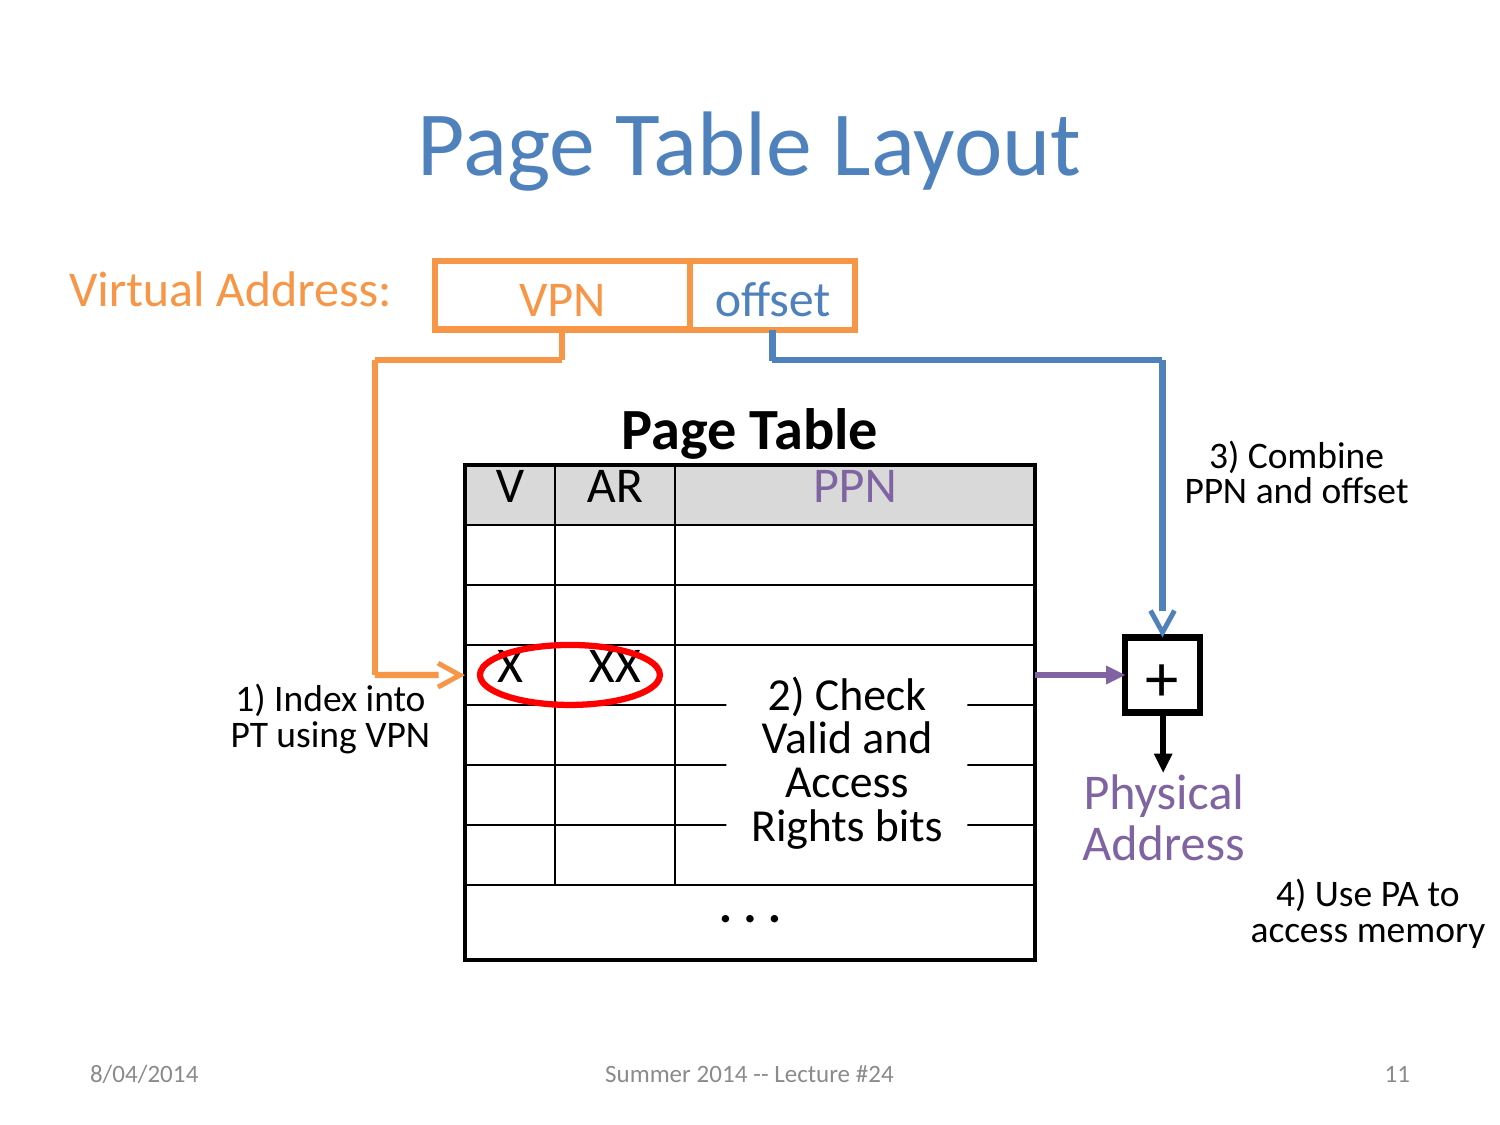

# Page Table Layout
Virtual Address:
VPN
offset
1) Index into PT using VPN
3) Combine PPN and offset
+
Physical
Address
Page Table
| V | AR | PPN |
| --- | --- | --- |
| | | |
| | | |
| X | XX | |
| | | |
| | | |
| | | |
| . . . | | |
2) Check Valid and Access Rights bits
4) Use PA to access memory
8/04/2014
Summer 2014 -- Lecture #24